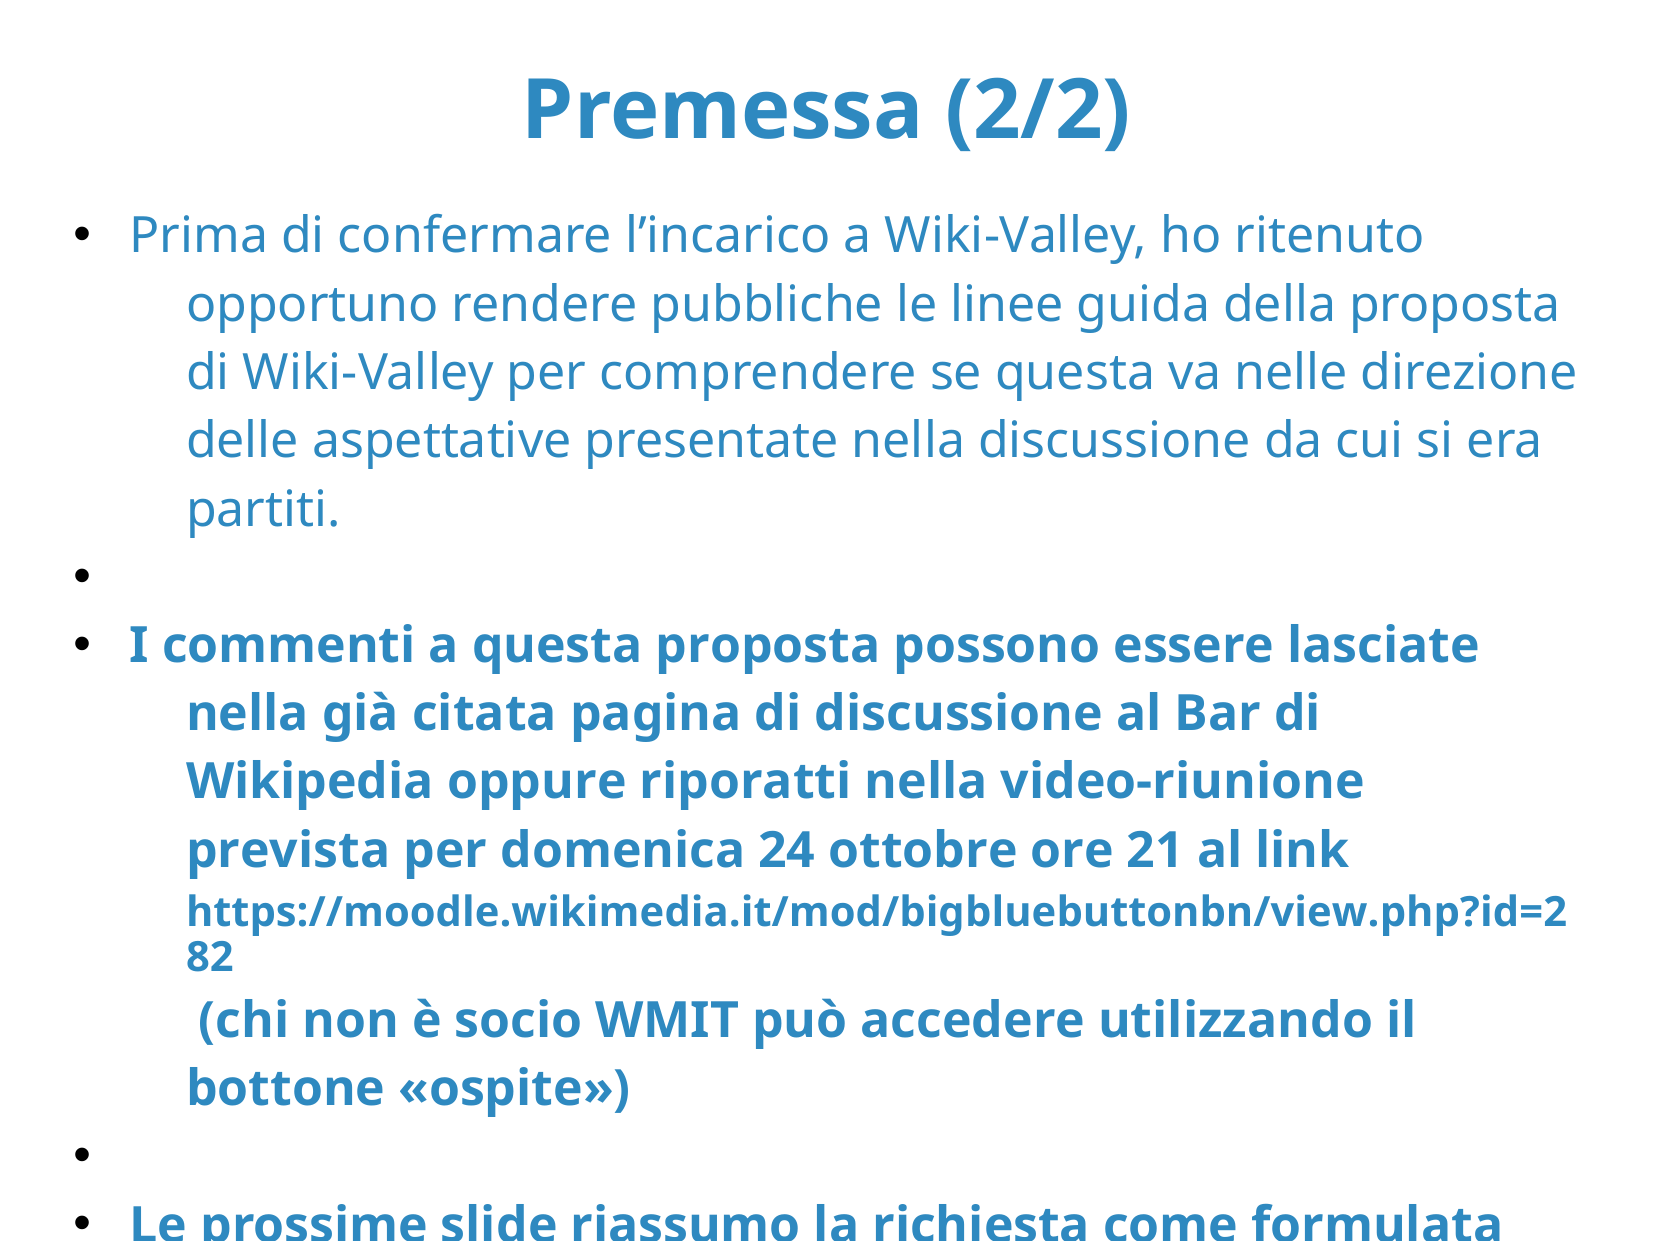

Premessa (2/2)
Prima di confermare l’incarico a Wiki-Valley, ho ritenuto opportuno rendere pubbliche le linee guida della proposta di Wiki-Valley per comprendere se questa va nelle direzione delle aspettative presentate nella discussione da cui si era partiti.
I commenti a questa proposta possono essere lasciate nella già citata pagina di discussione al Bar di Wikipedia oppure riporatti nella video-riunione prevista per domenica 24 ottobre ore 21 al link https://moodle.wikimedia.it/mod/bigbluebuttonbn/view.php?id=282 (chi non è socio WMIT può accedere utilizzando il bottone «ospite»)
Le prossime slide riassumo la richiesta come formulata per la call e la proposta ricevuta da Wiki Valley.